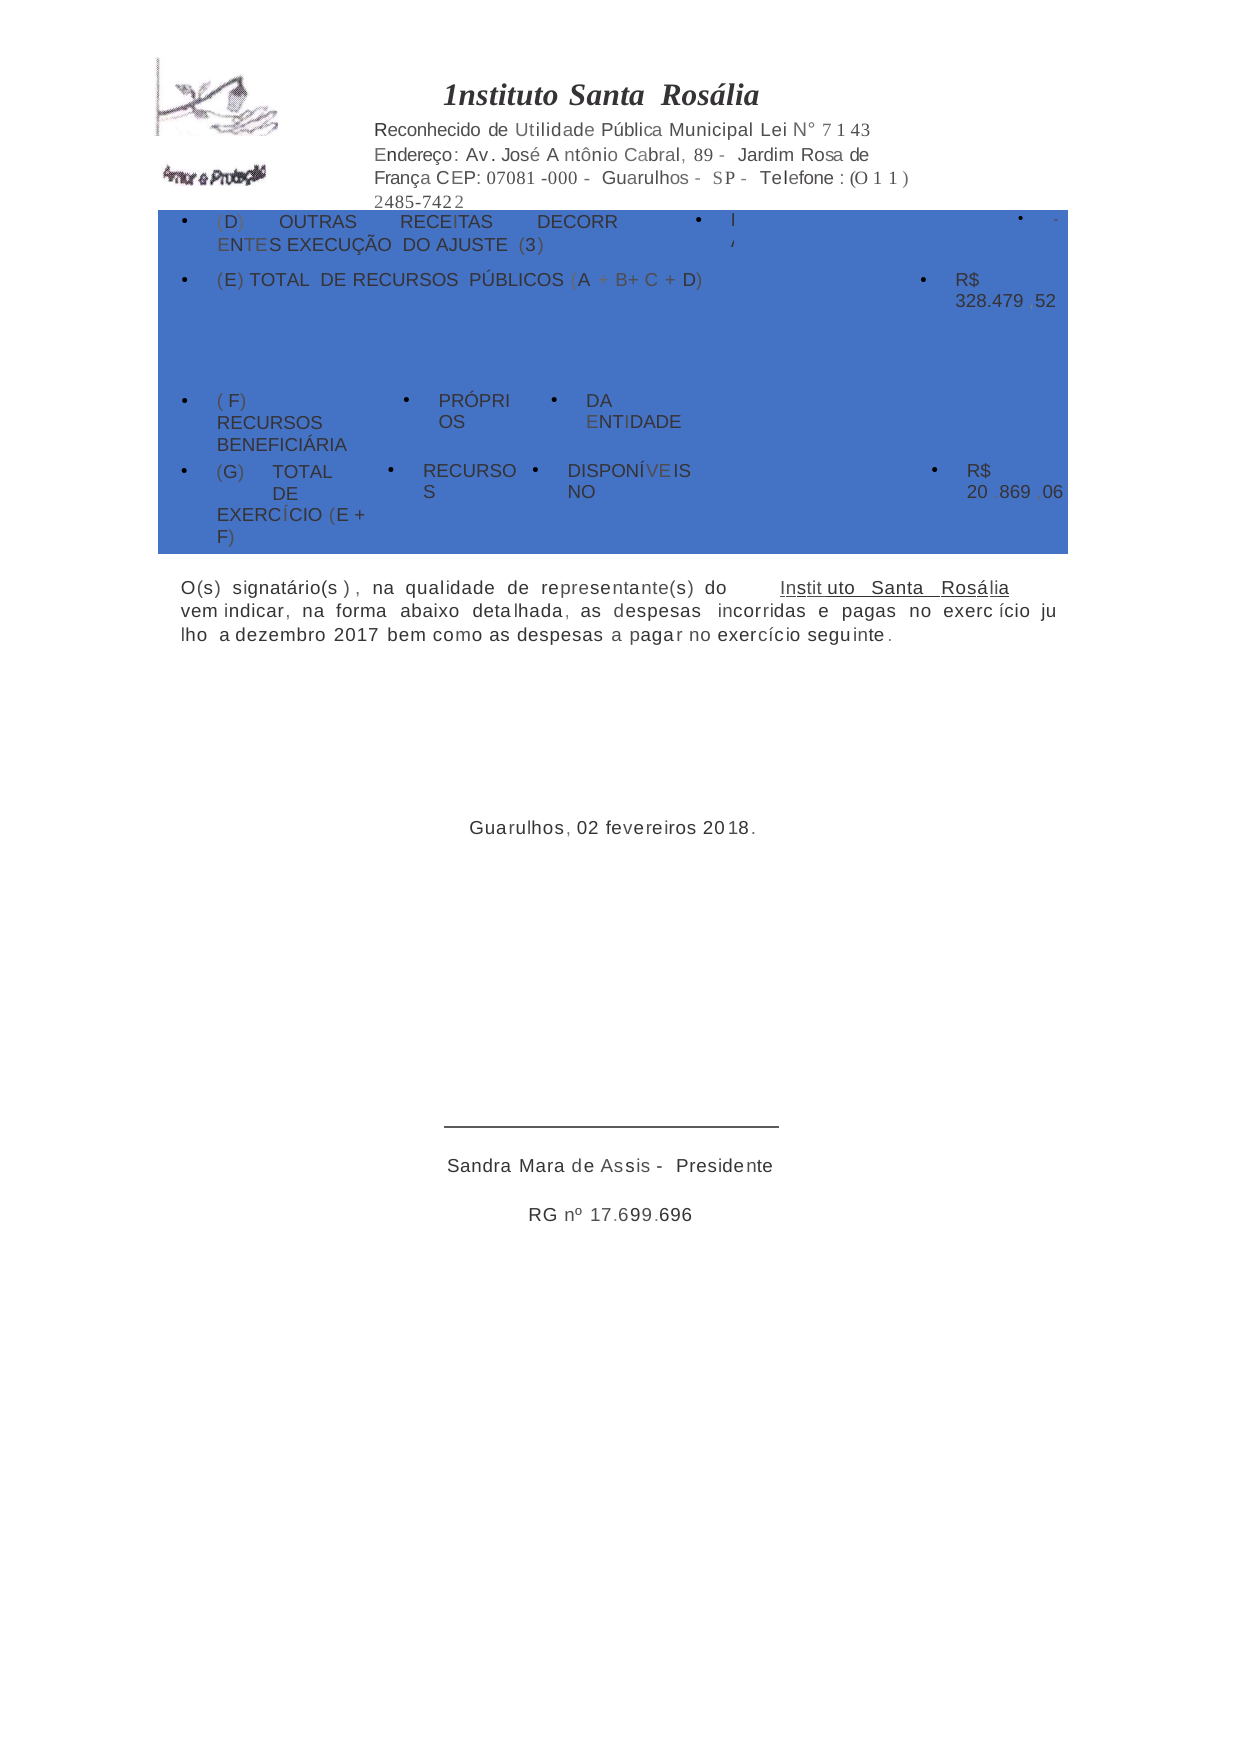

1nstituto Santa Rosália
Reconhecido de Utilidade Pública Municipal Lei N° 7 1 43 Endereço: Av. José A ntônio Cabral, 89 - Jardim Rosa de França CEP: 07081 -000 - Guarulhos - SP - Telefone : (O 1 1 ) 2485-7422
E-mail: institutosantarosalia@.vahoo.com.br - CNPJ: 52.370.970/000 1 -82
| (D) OUTRAS RECEITAS DECORR ENTES EXECUÇÃO DO AJUSTE (3) | | | DA | | - |
| --- | --- | --- | --- | --- | --- |
| (E) TOTAL DE RECURSOS PÚBLICOS (A + B+ C + D) | | | | | R$ 328.479 ,52 |
| | | | | | |
| ( F) RECURSOS BENEFICIÁRIA | PRÓPRIOS | DA ENTIDADE | | | |
| (G) TOTAL DE EXERCÍCIO (E + F) | RECURSOS | DISPONÍVEIS NO | | | R$ 20 .869 ,06 |
Verba: Federal, Estadual ou Municipal, devendo ser elaborado um anexo para cada fonte de recurso.
) Incluir valores previstos no exercício anterior e repassados neste exercício.
Receitas com estacionamento, aluguéis, entre outras.
O(s) signatário(s ) , na qualidade de representante(s) do	Instit uto Santa Rosália vem indicar, na forma abaixo detalhada, as despesas incorridas e pagas no exerc ício ju lho a dezembro 2017 bem como as despesas a pagar no exercício seguinte.
Guarulhos, 02 fevereiros 2018.
Sandra Mara de Assis - Presidente
RG nº 17.699.696